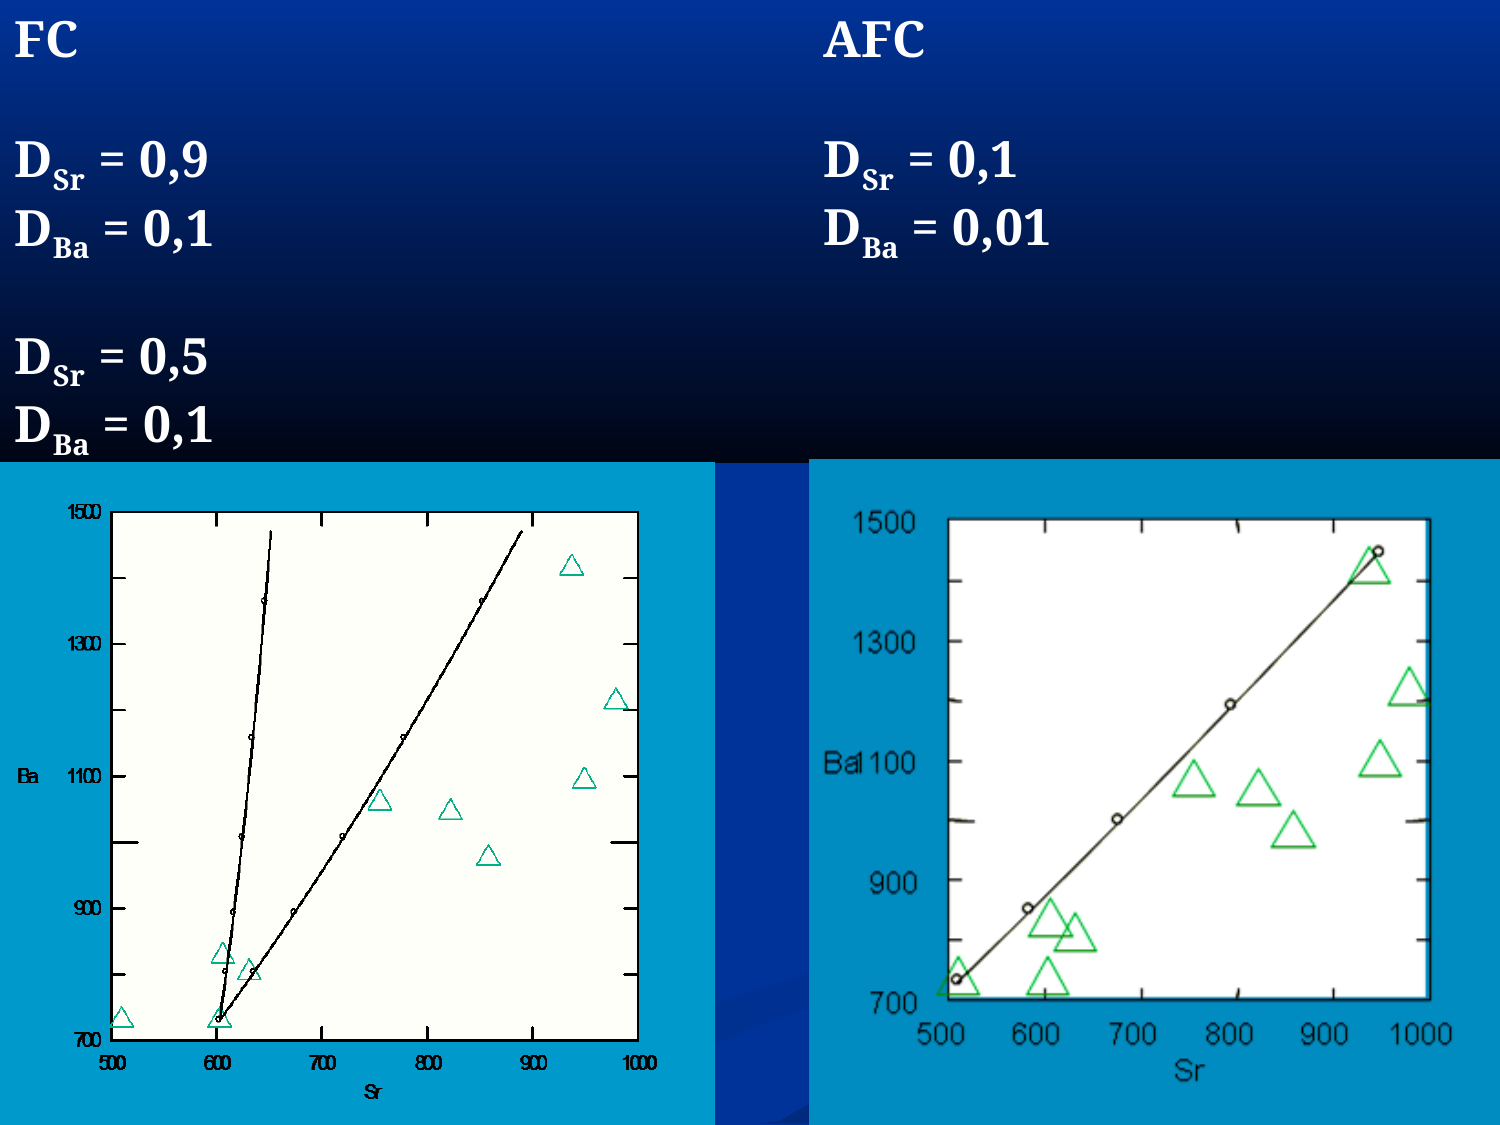

FC
DSr = 0,9
DBa = 0,1
DSr = 0,5
DBa = 0,1
AFC
DSr = 0,1
DBa = 0,01